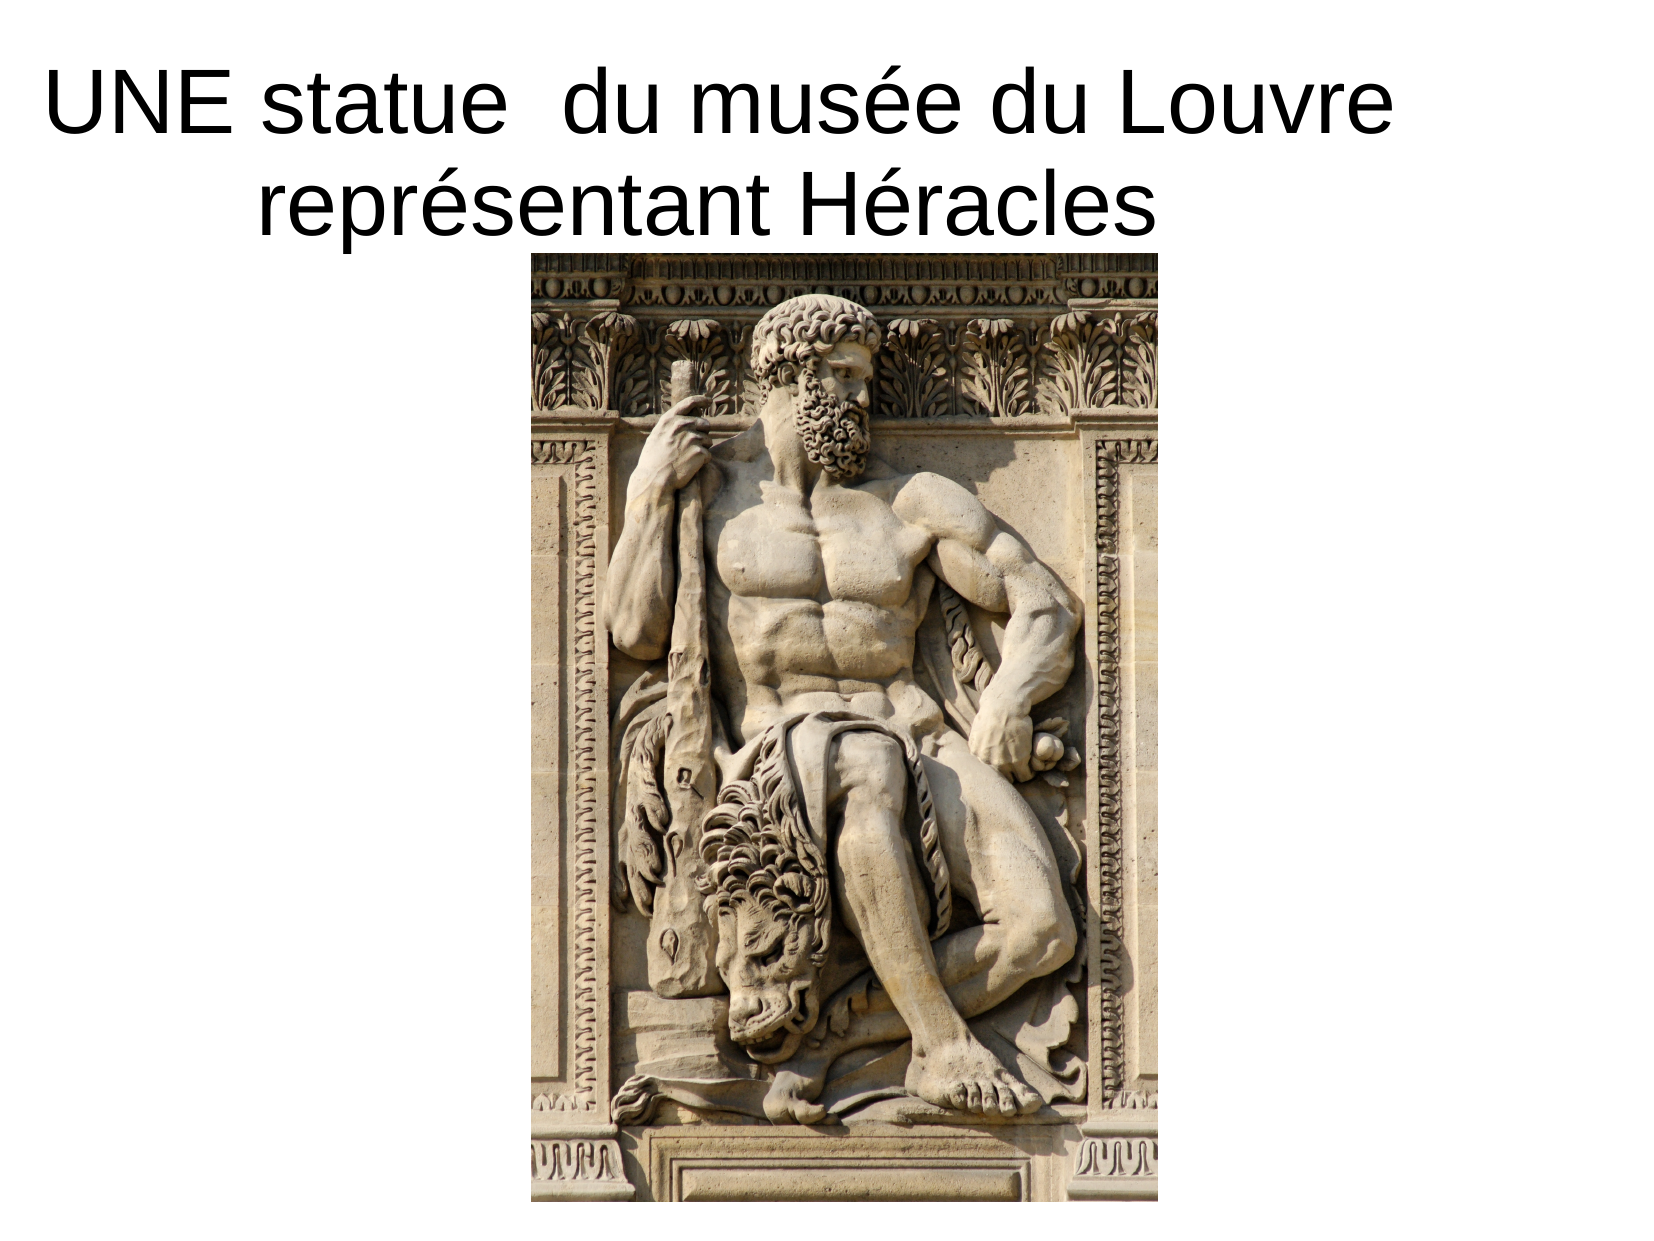

# UNE statue du musée du Louvre représentant Héracles